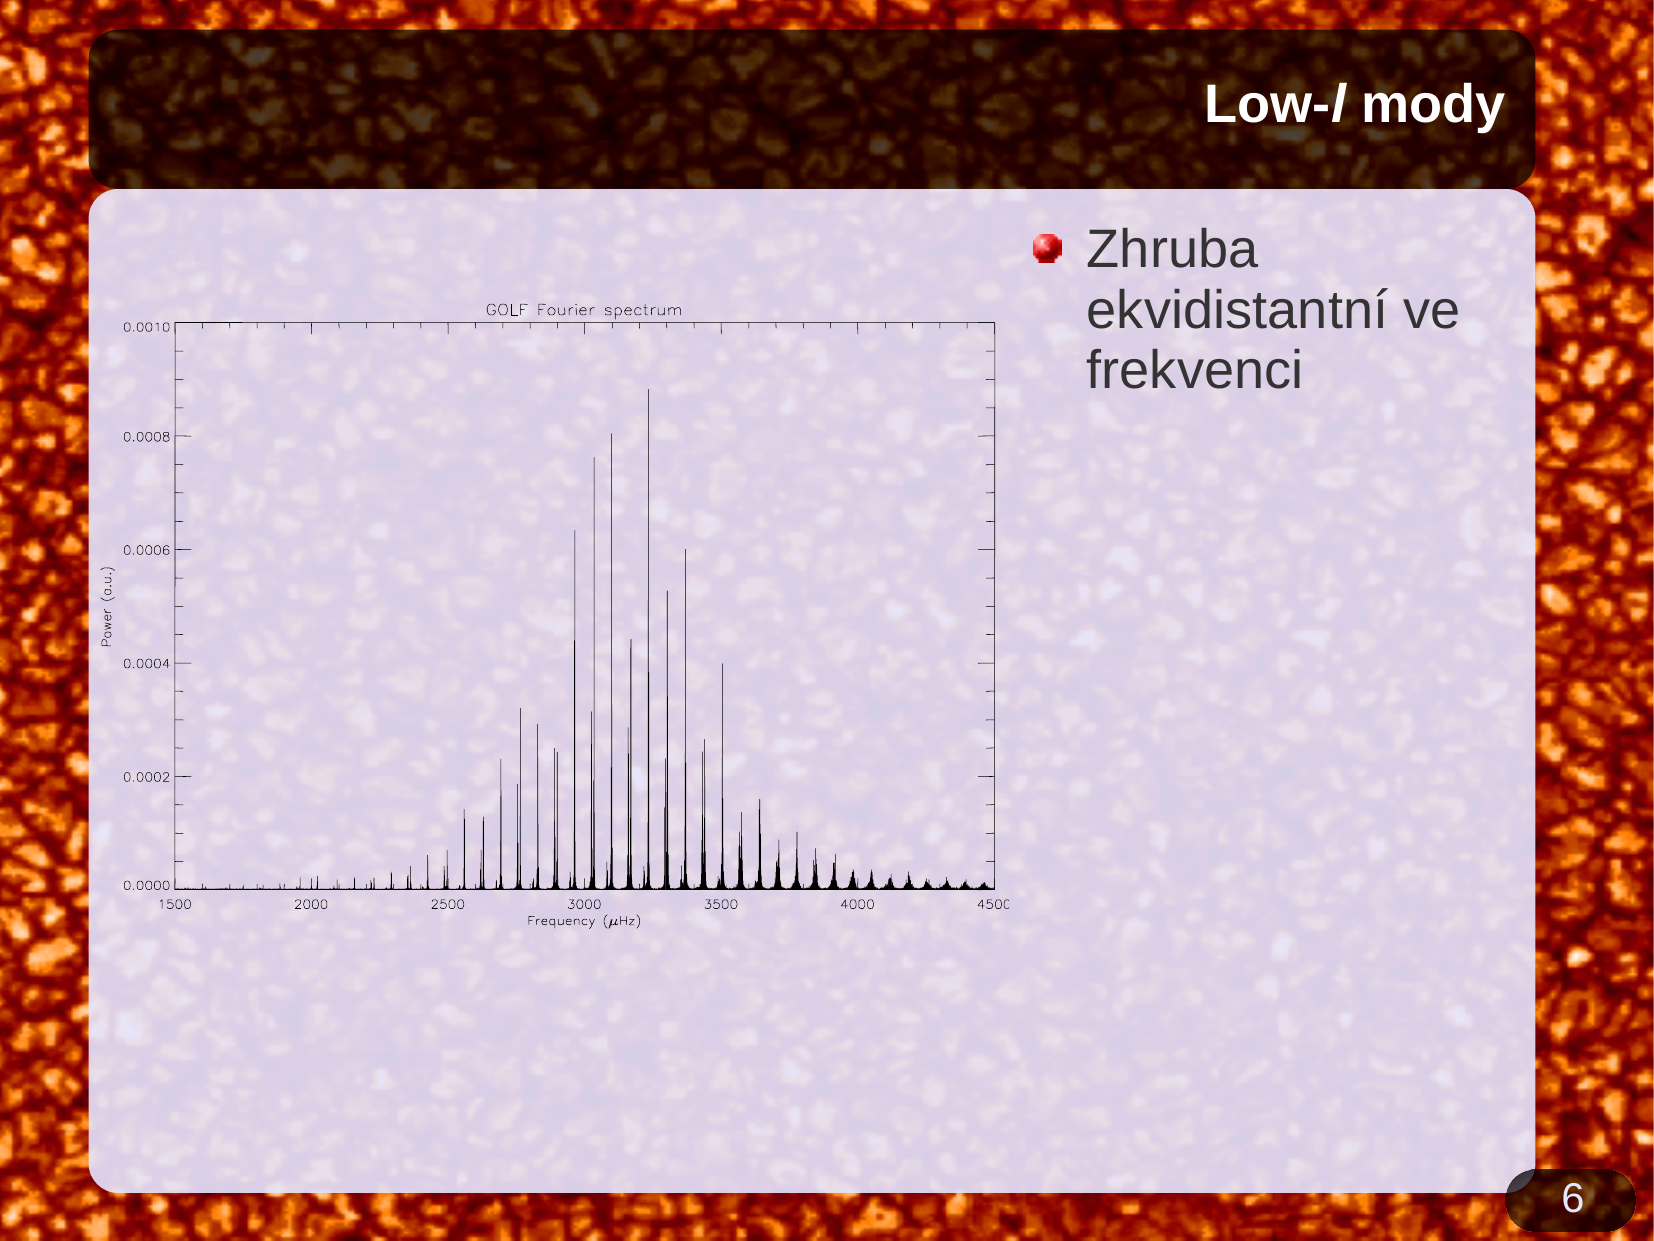

# Low-l mody
Zhruba ekvidistantní ve frekvenci